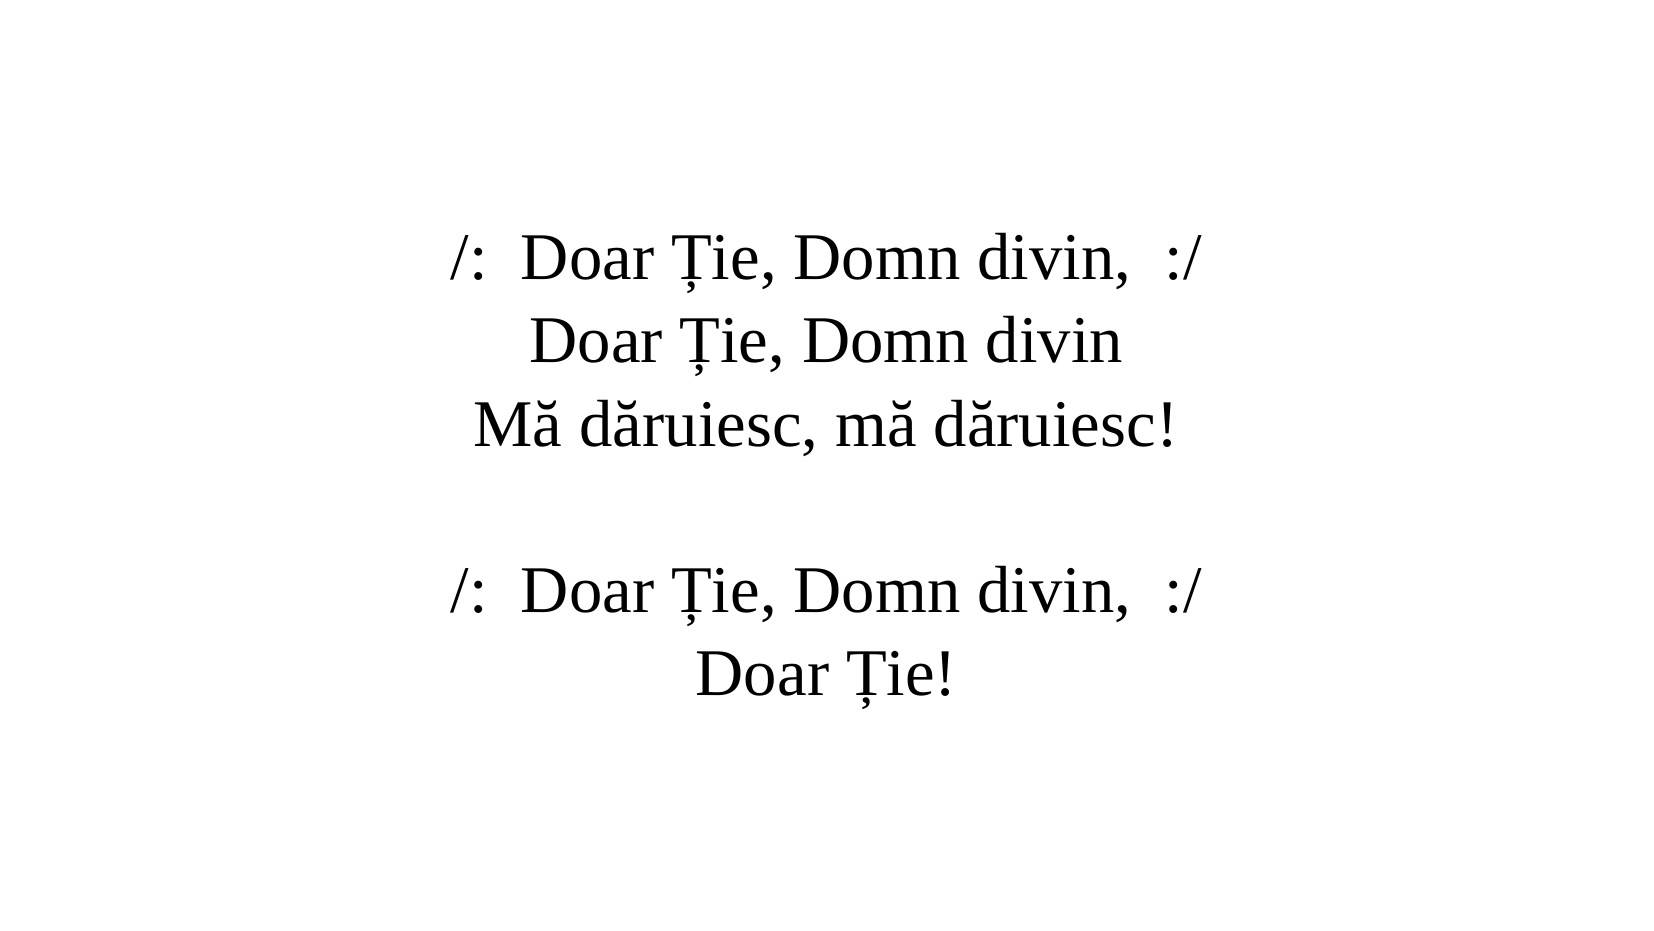

# /: Doar Ție, Domn divin, :/
Doar Ție, Domn divin
Mă dăruiesc, mă dăruiesc!
/: Doar Ție, Domn divin, :/
Doar Ție!